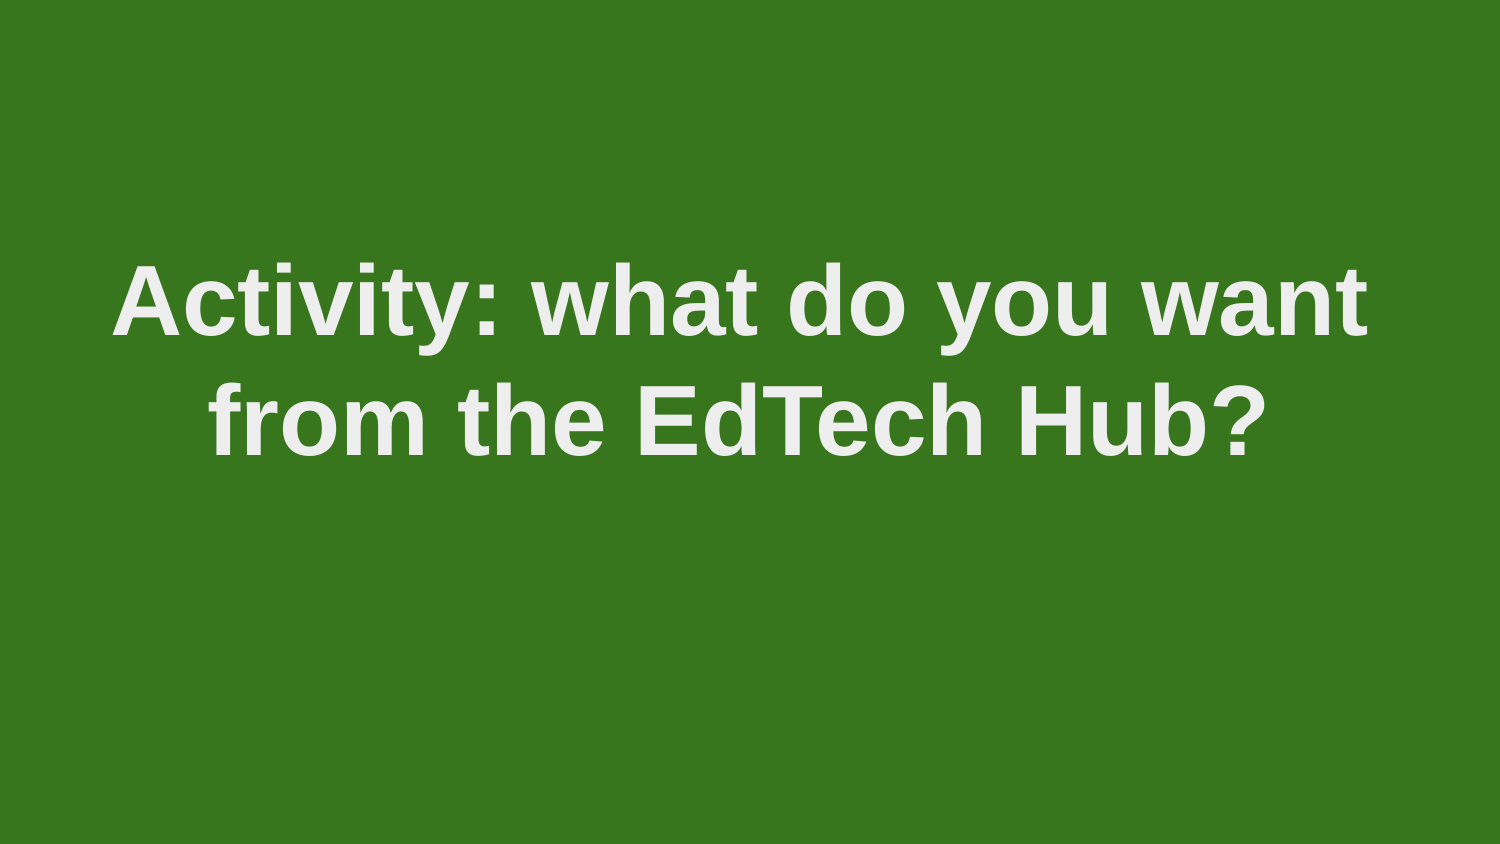

Meaghan
10m
# Activity: what do you want from the EdTech Hub?